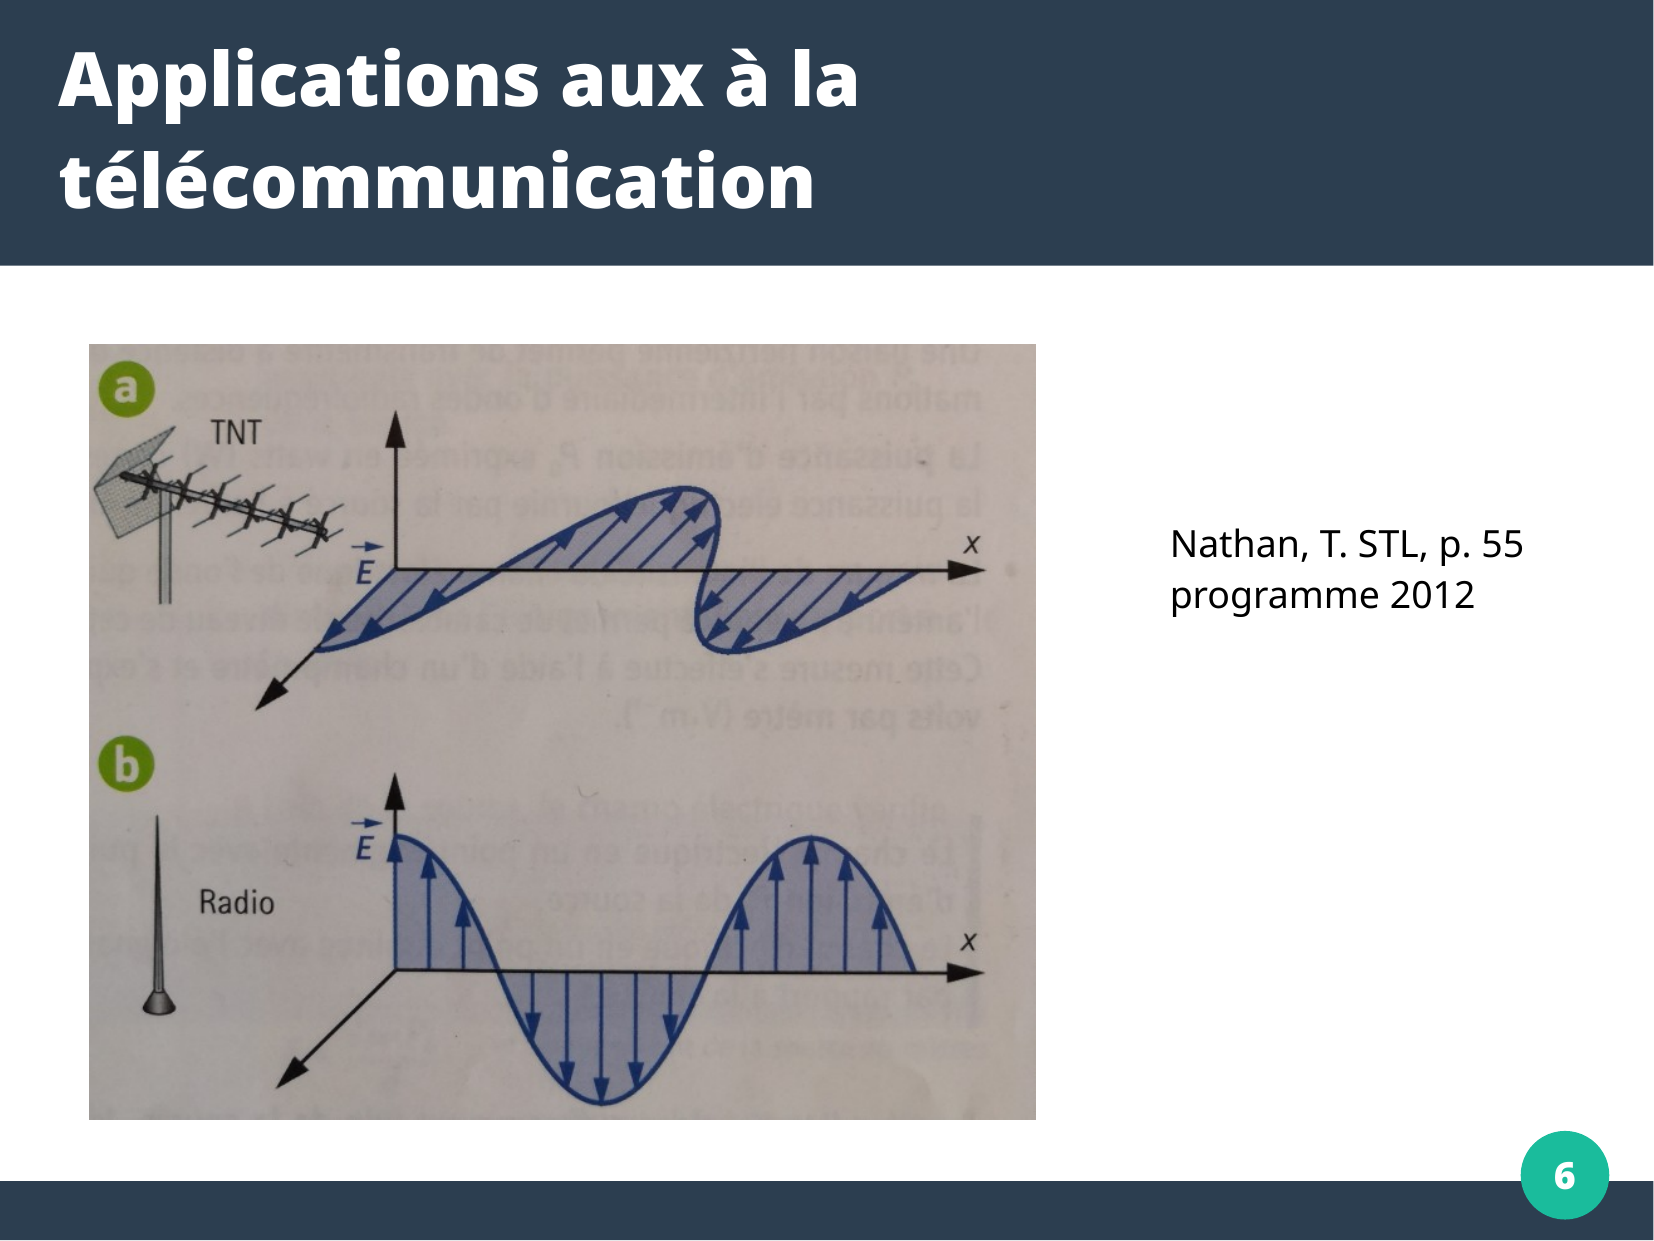

# Applications aux à la télécommunication
Nathan, T. STL, p. 55 programme 2012
6